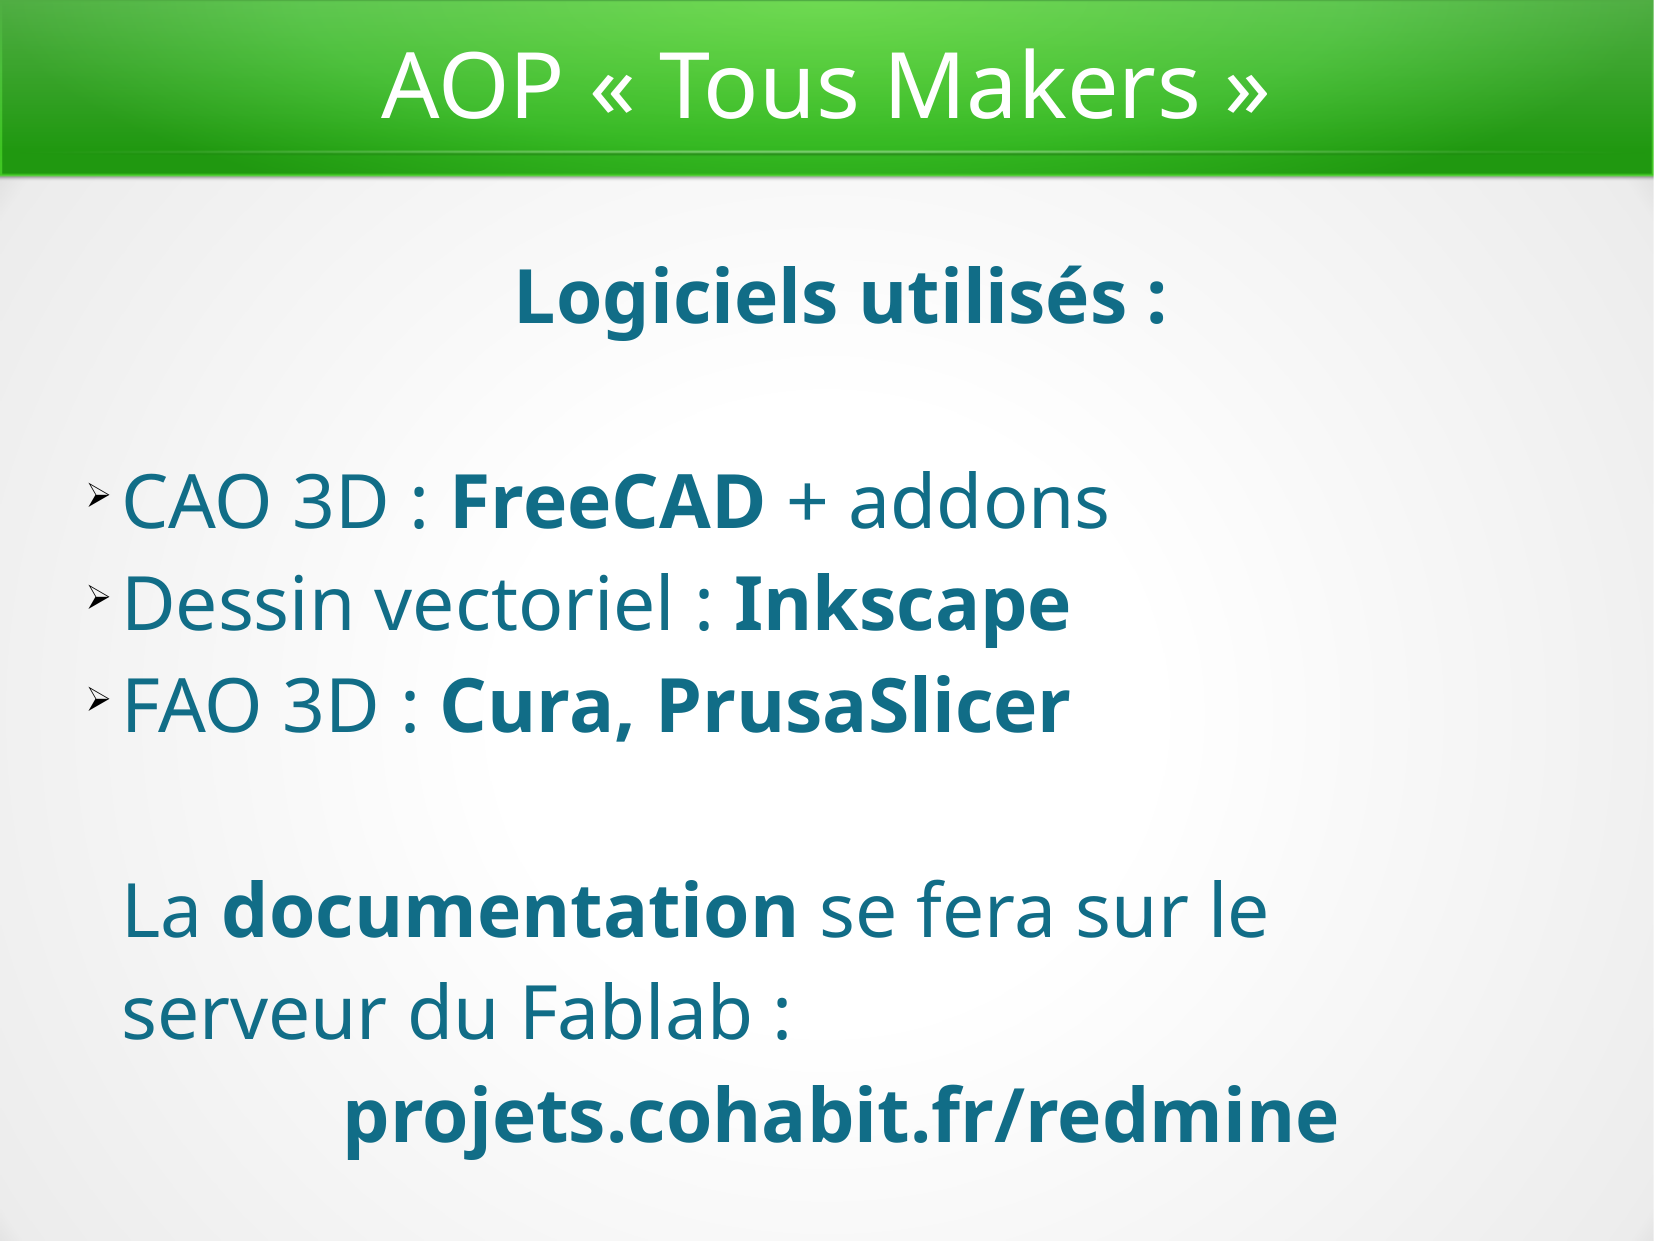

# AOP « Tous Makers »
Logiciels utilisés :
CAO 3D : FreeCAD + addons
Dessin vectoriel : Inkscape
FAO 3D : Cura, PrusaSlicer
La documentation se fera sur le serveur du Fablab :
projets.cohabit.fr/redmine